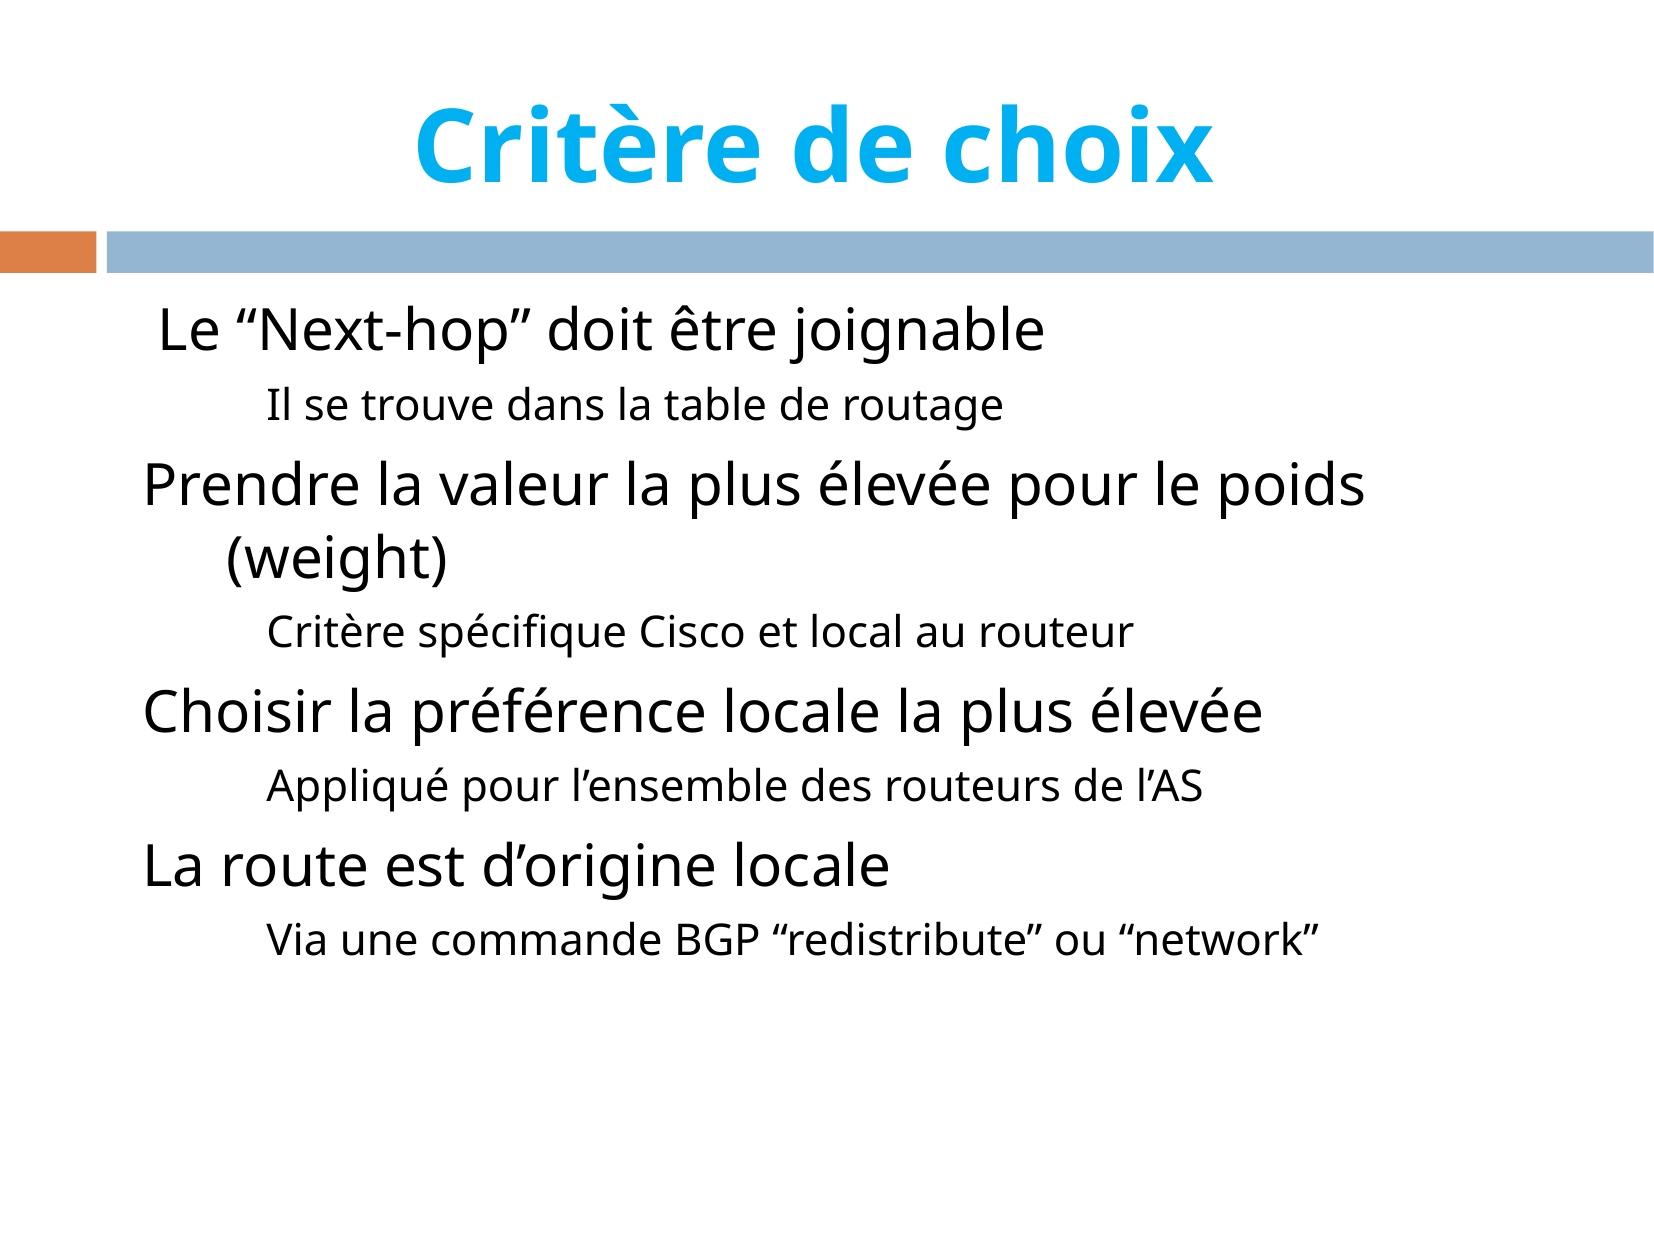

# Critère de choix
 Le “Next-hop” doit être joignable
Il se trouve dans la table de routage
Prendre la valeur la plus élevée pour le poids (weight)‏
Critère spécifique Cisco et local au routeur
Choisir la préférence locale la plus élevée
Appliqué pour l’ensemble des routeurs de l’AS
La route est d’origine locale
Via une commande BGP “redistribute” ou “network”